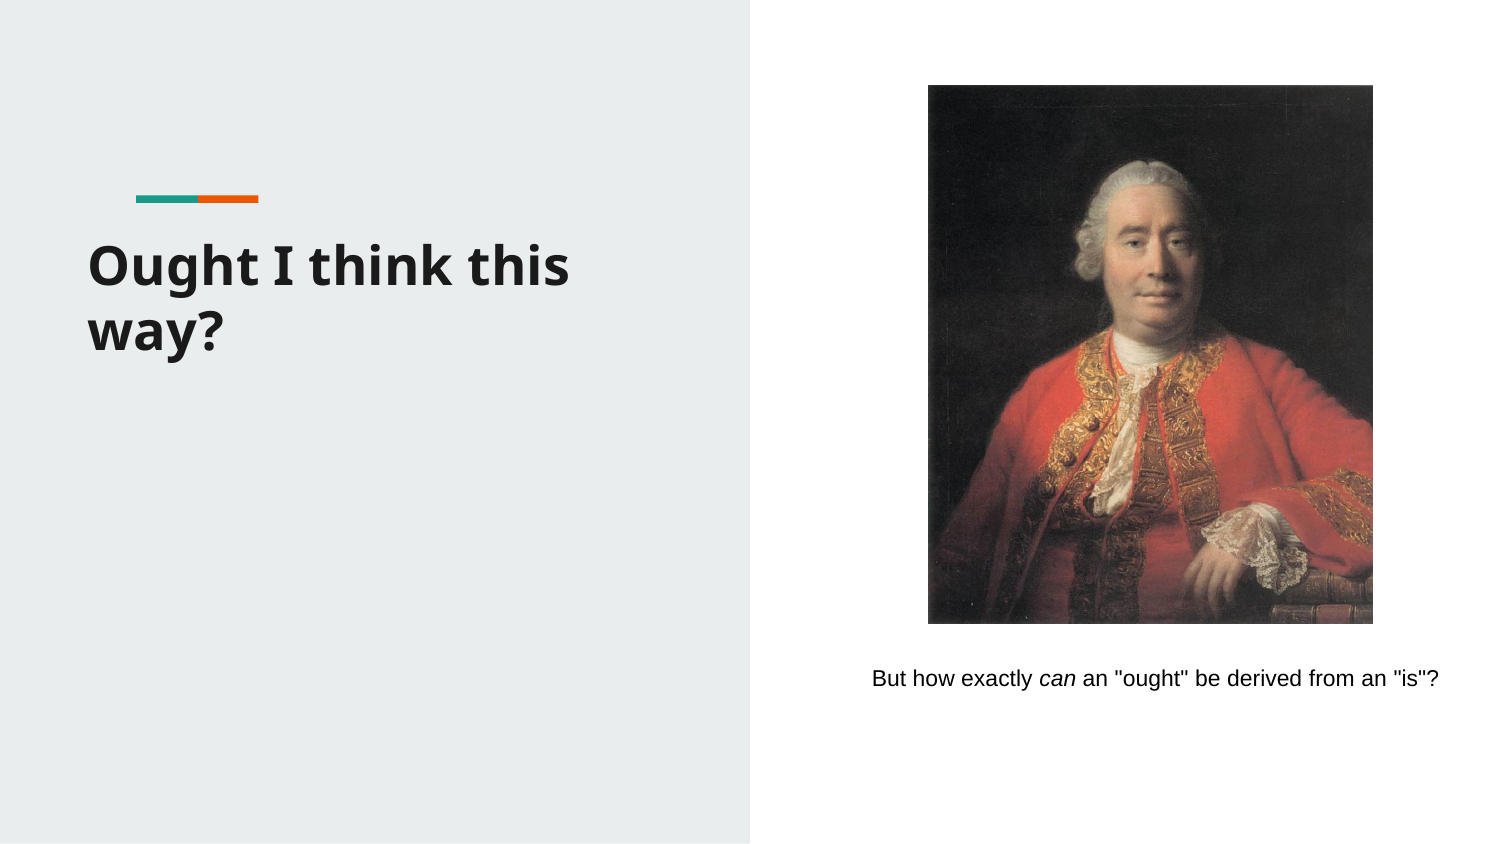

# Ought I think this way?
But how exactly can an "ought" be derived from an "is"?